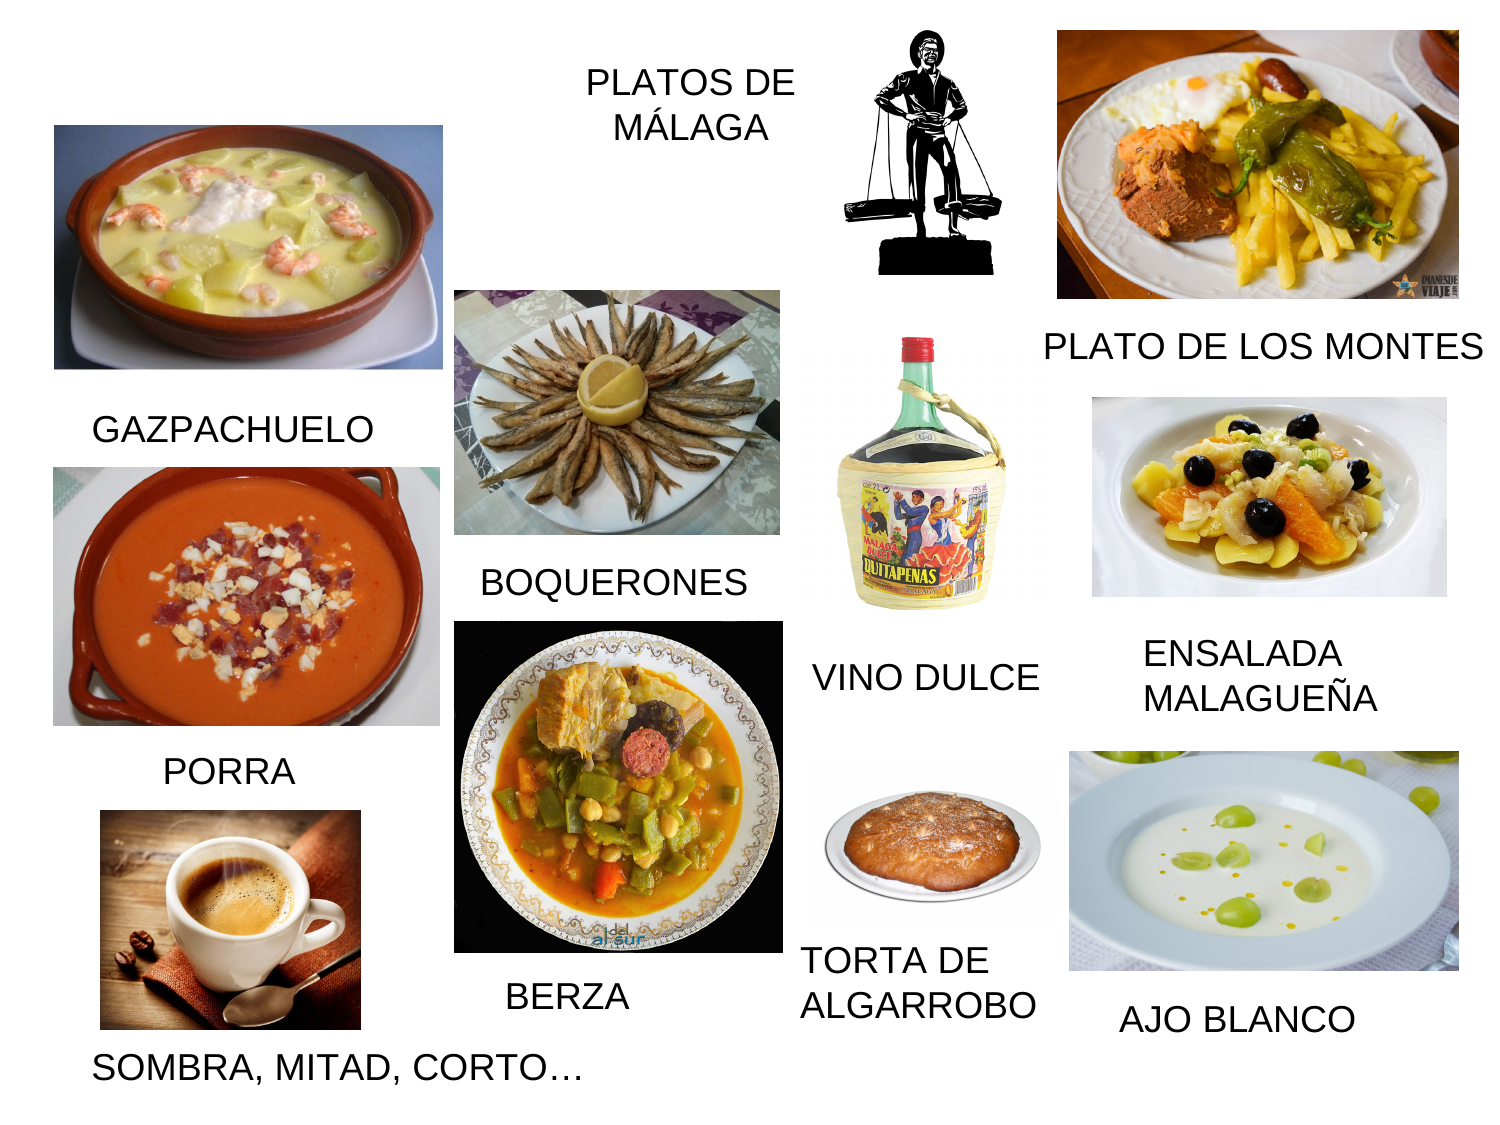

# PLATOS DE MÁLAGA
PLATO DE LOS MONTES
GAZPACHUELO
 BOQUERONES
ENSALADA MALAGUEÑA
VINO DULCE
PORRA
TORTA DE ALGARROBO
BERZA
AJO BLANCO
SOMBRA, MITAD, CORTO…